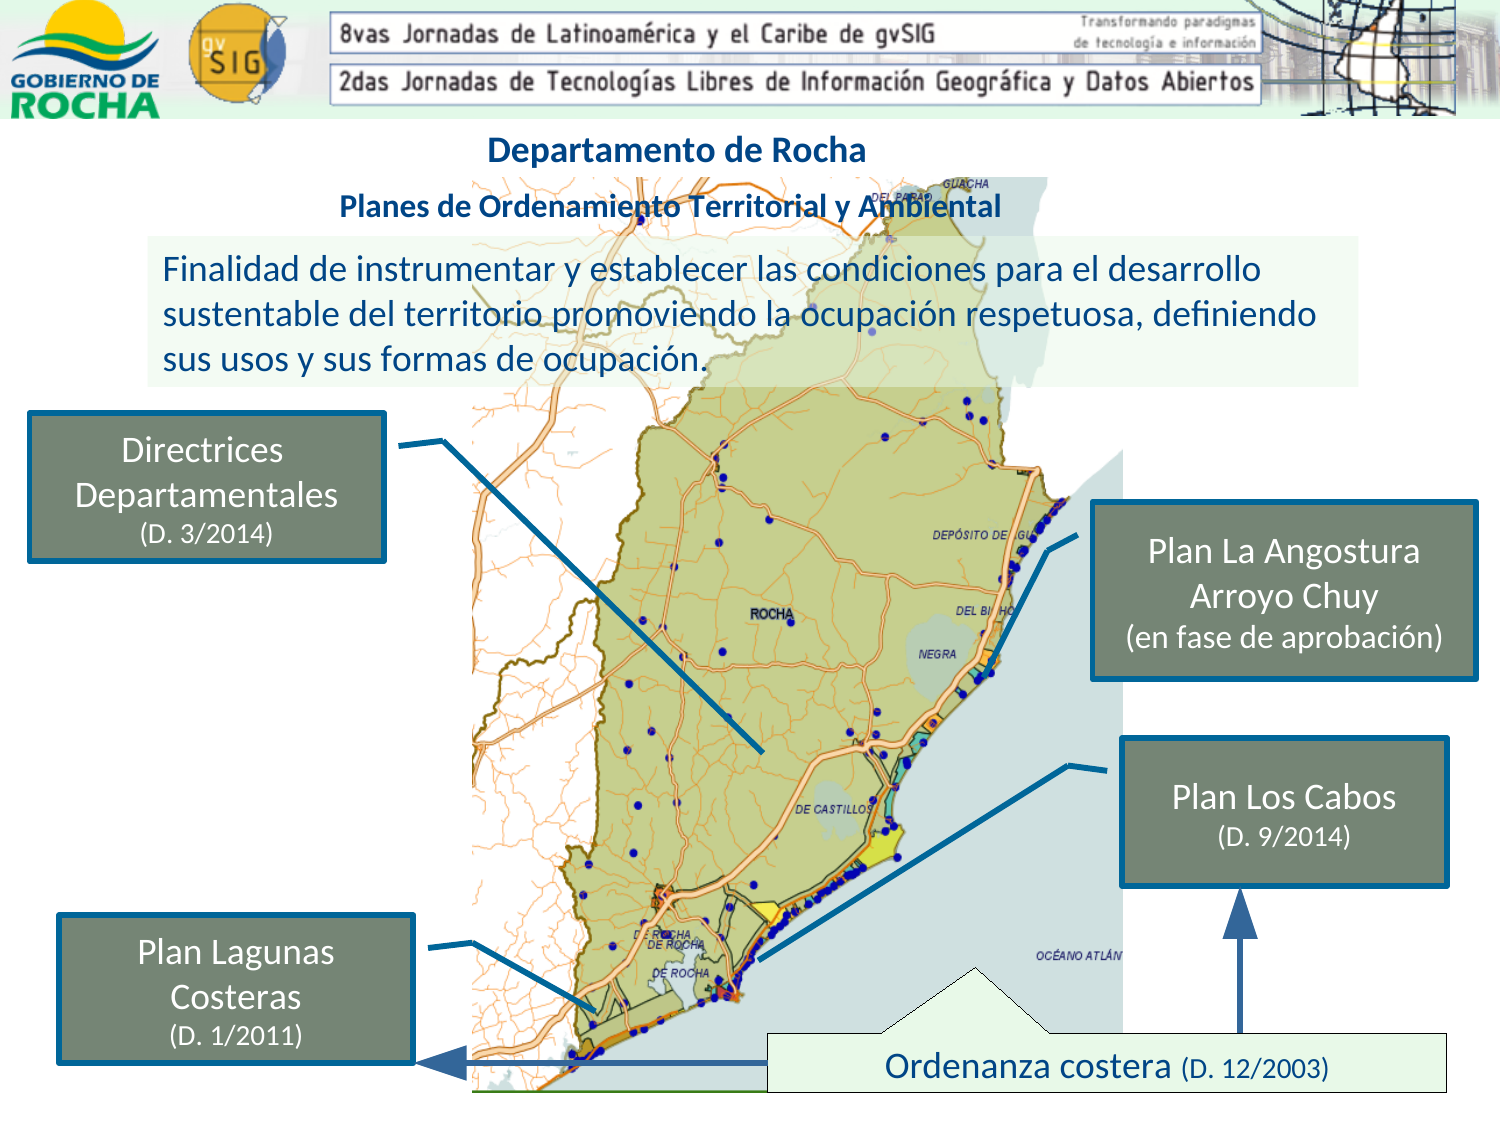

Departamento de Rocha
Planes de Ordenamiento Territorial y Ambiental
Finalidad de instrumentar y establecer las condiciones para el desarrollo sustentable del territorio promoviendo la ocupación respetuosa, definiendo sus usos y sus formas de ocupación.
Directrices
Departamentales
(D. 3/2014)
Plan La Angostura
Arroyo Chuy
(en fase de aprobación)
Plan Los Cabos
(D. 9/2014)
Plan Lagunas
Costeras
(D. 1/2011)
Ordenanza costera (D. 12/2003)